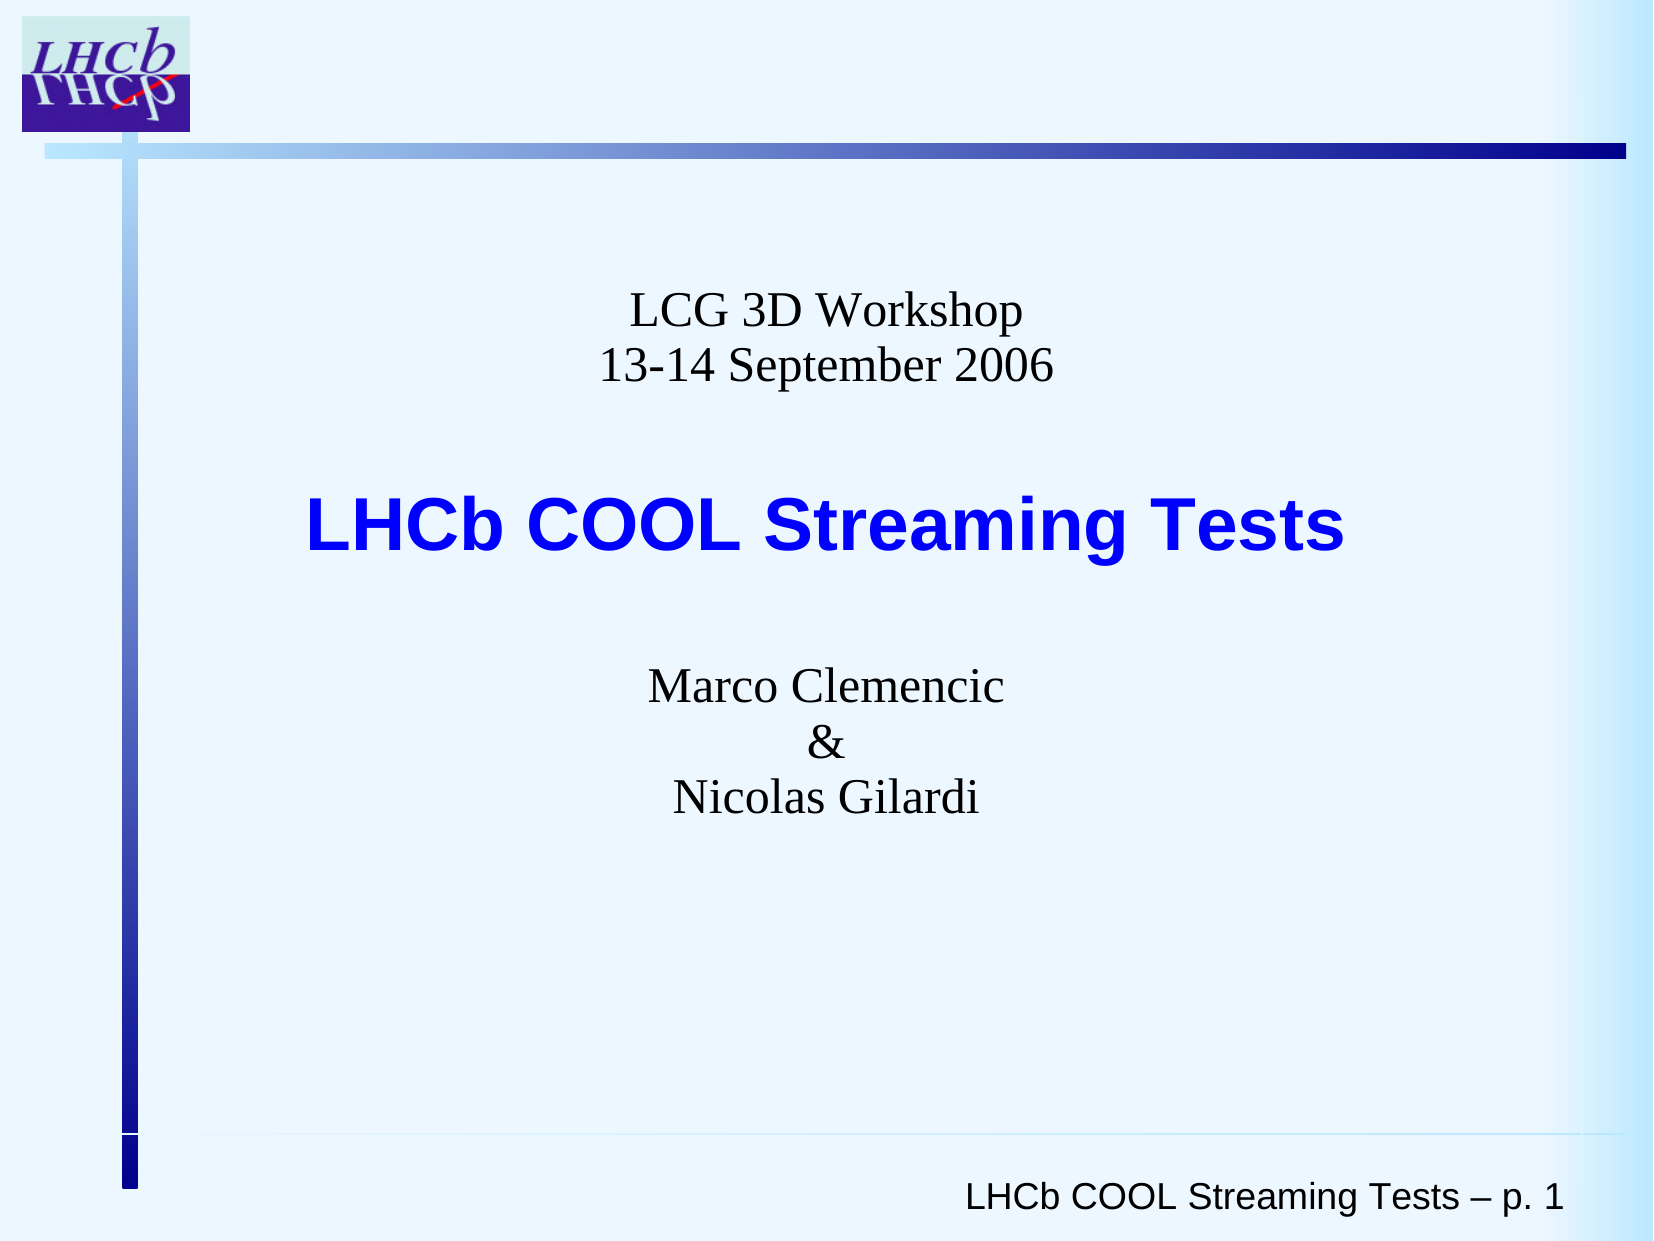

LCG 3D Workshop
13-14 September 2006
LHCb COOL Streaming Tests
Marco Clemencic
&
Nicolas Gilardi